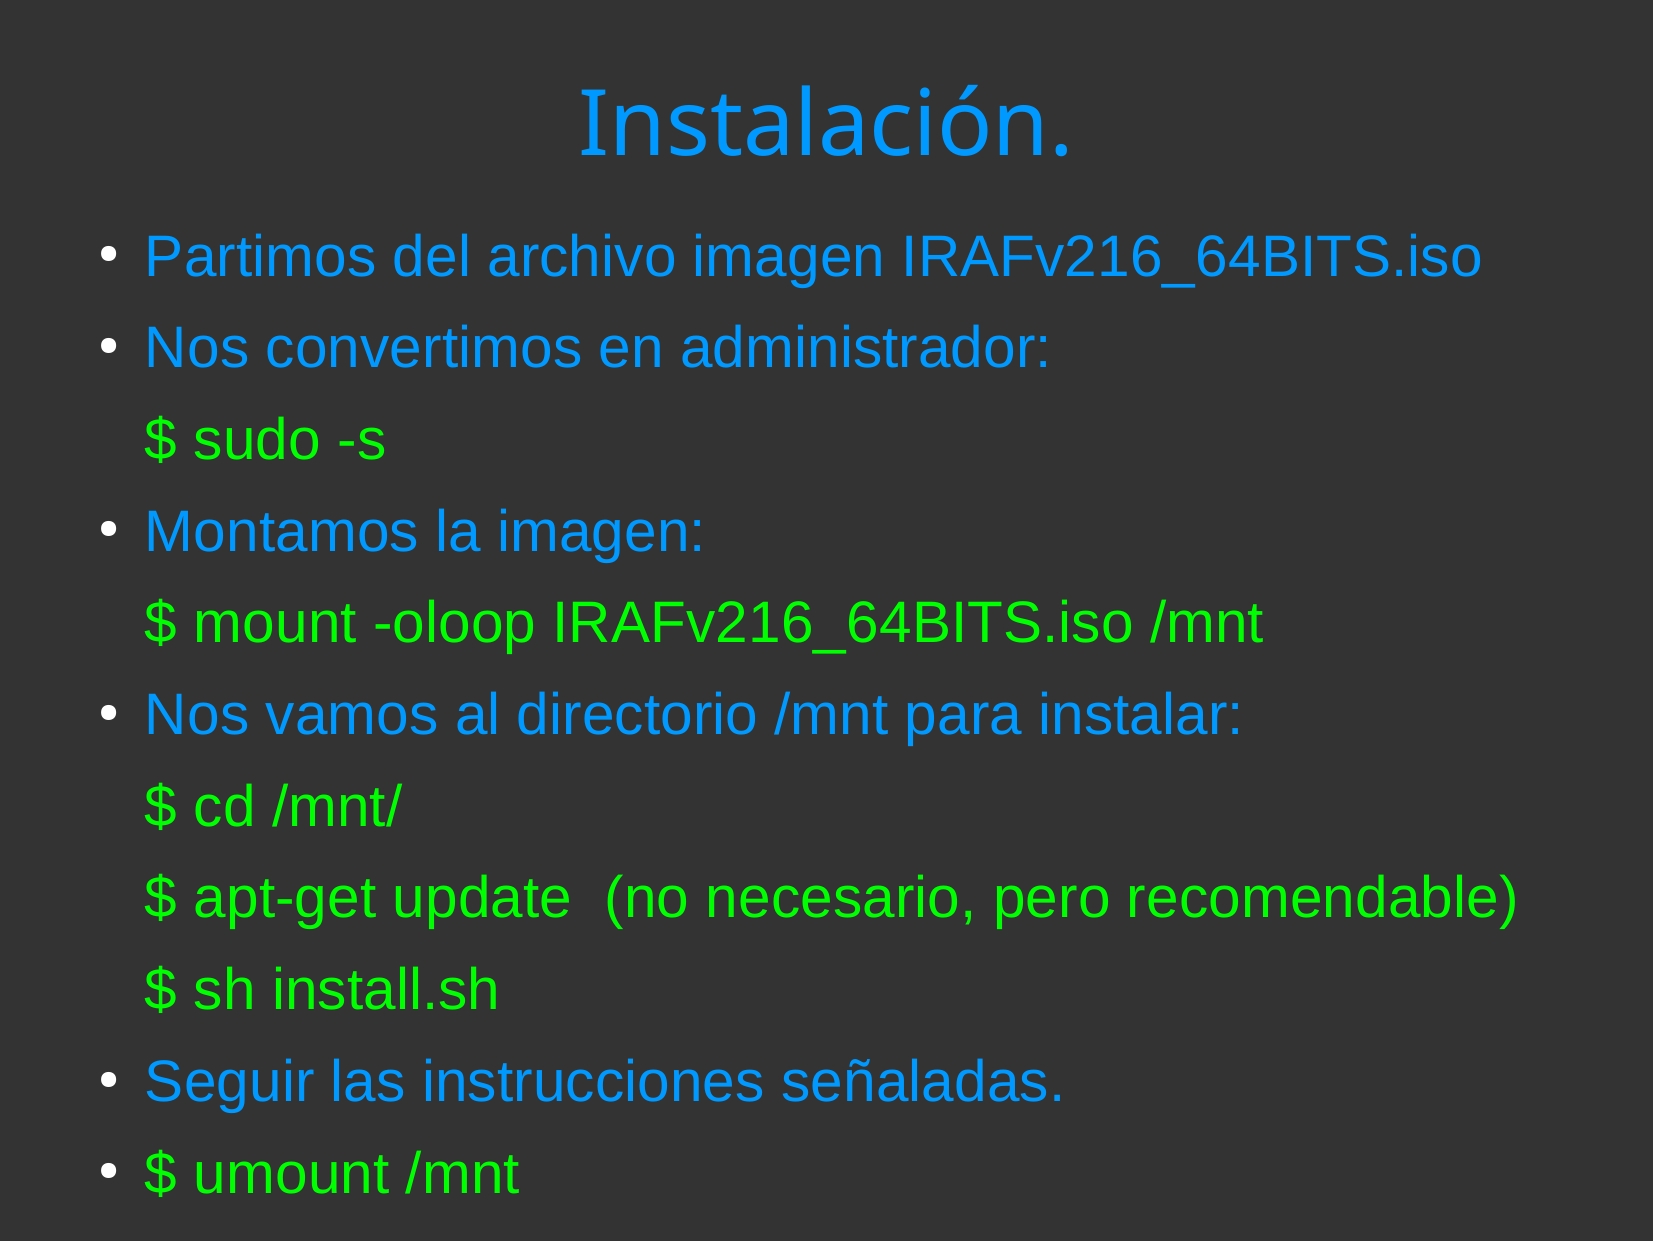

# Instalación.
Partimos del archivo imagen IRAFv216_64BITS.iso
Nos convertimos en administrador:
$ sudo -s
Montamos la imagen:
$ mount -oloop IRAFv216_64BITS.iso /mnt
Nos vamos al directorio /mnt para instalar:
$ cd /mnt/
$ apt-get update (no necesario, pero recomendable)
$ sh install.sh
Seguir las instrucciones señaladas.
$ umount /mnt